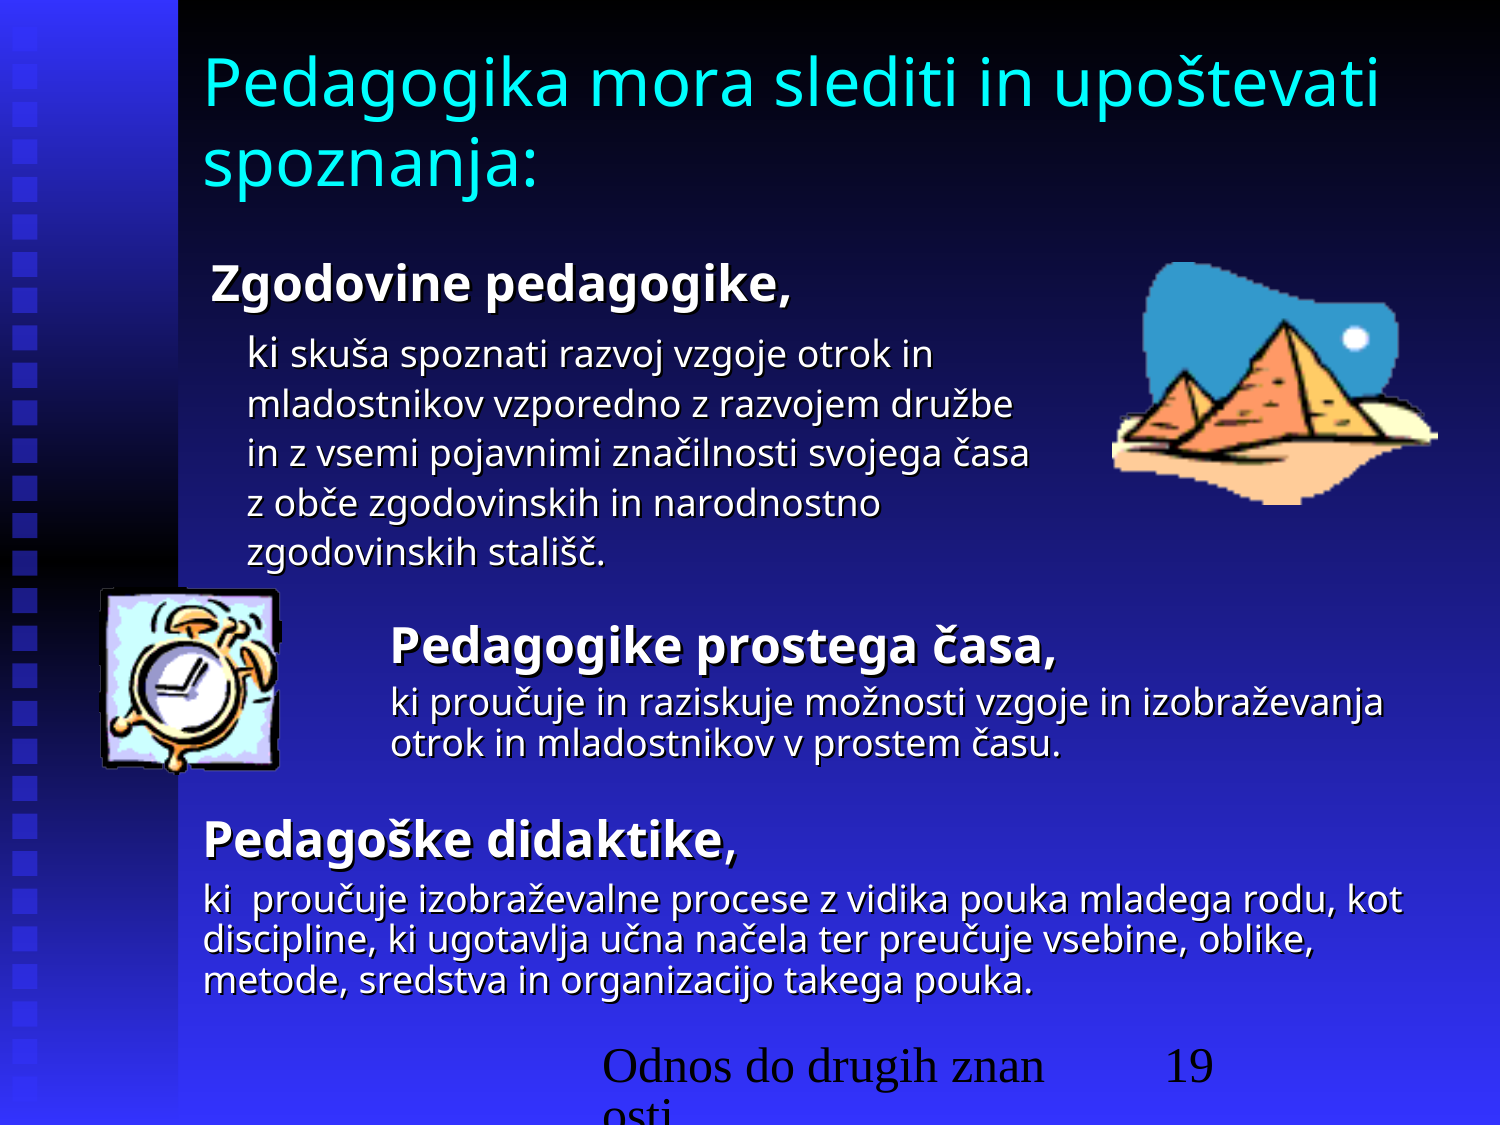

# Pedagogika mora slediti in upoštevati spoznanja:
 Zgodovine pedagogike,
	ki skuša spoznati razvoj vzgoje otrok in mladostnikov vzporedno z razvojem družbe in z vsemi pojavnimi značilnosti svojega časa z obče zgodovinskih in narodnostno zgodovinskih stališč.
Pedagogike prostega časa,
ki proučuje in raziskuje možnosti vzgoje in izobraževanja otrok in mladostnikov v prostem času.
Pedagoške didaktike,
ki proučuje izobraževalne procese z vidika pouka mladega rodu, kot discipline, ki ugotavlja učna načela ter preučuje vsebine, oblike, metode, sredstva in organizacijo takega pouka.
Odnos do drugih znanosti
19